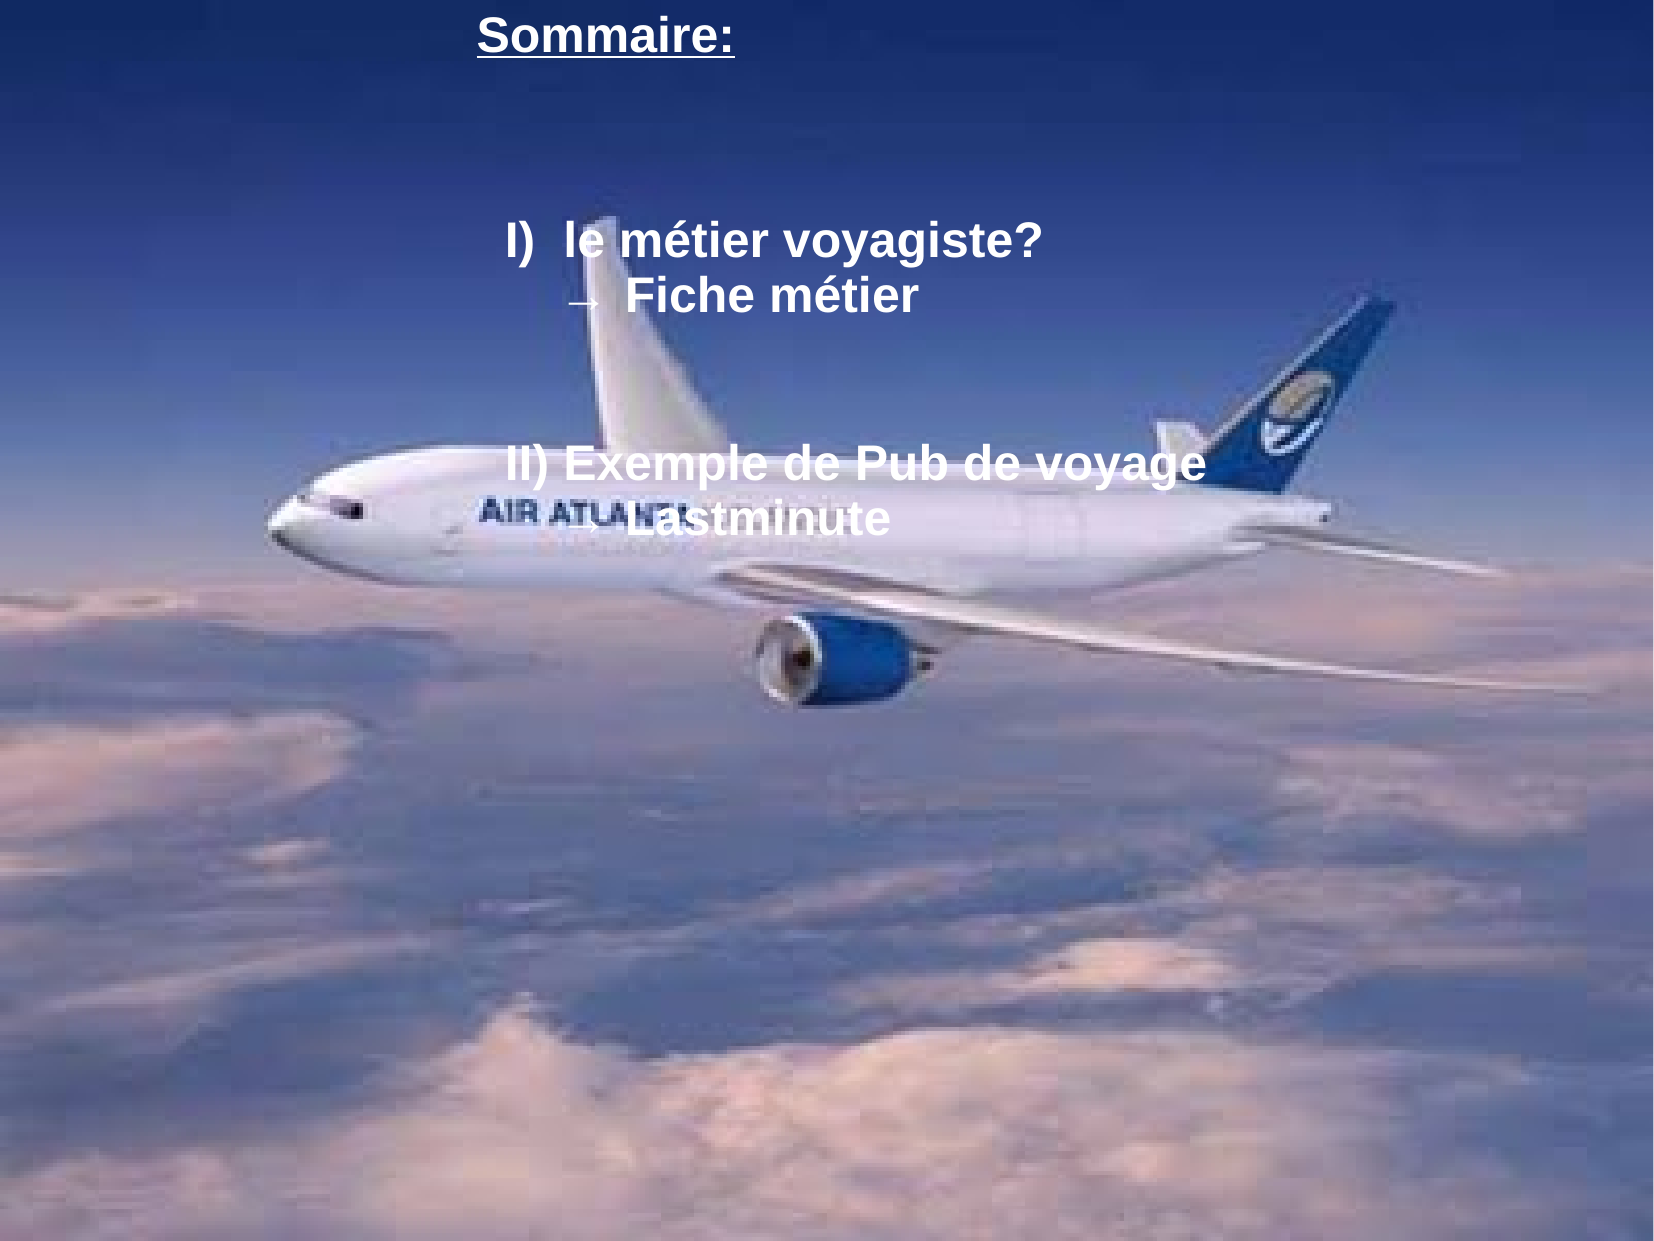

Sommaire:
 I) le métier voyagiste?
 → Fiche métier
 II) Exemple de Pub de voyage
 → Lastminute